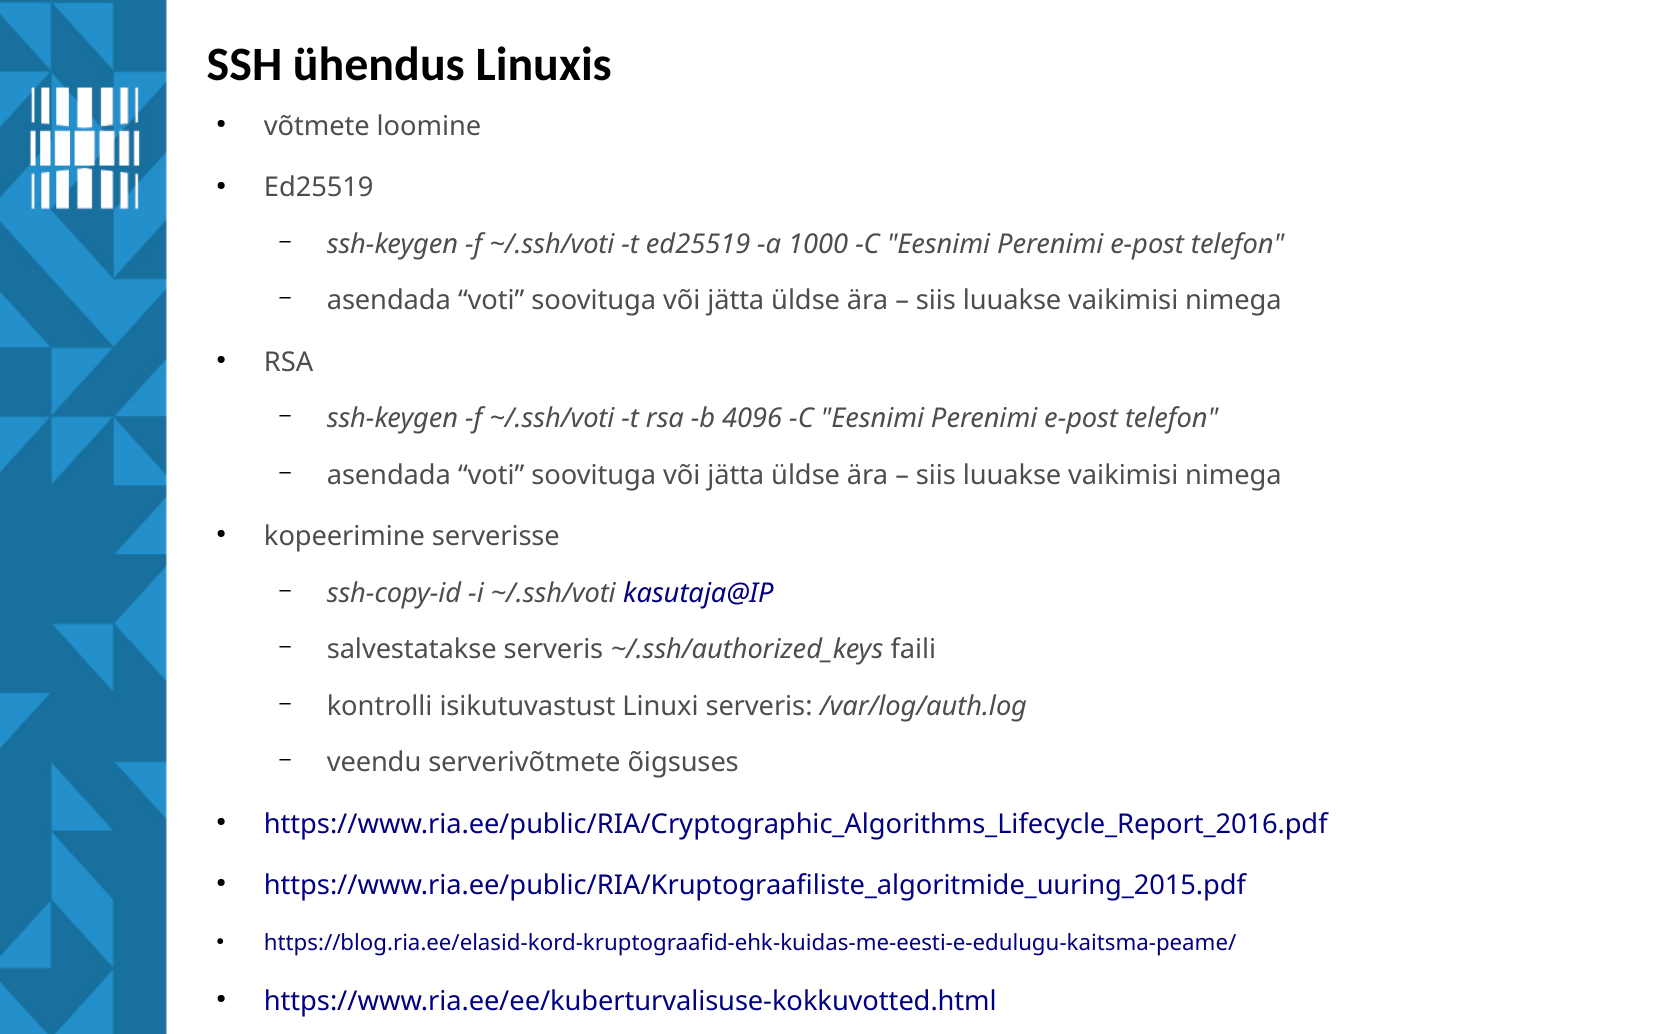

# SSH ühendus Linuxis
võtmete loomine
Ed25519
ssh-keygen -f ~/.ssh/voti -t ed25519 -a 1000 -C "Eesnimi Perenimi e-post telefon"
asendada “voti” soovituga või jätta üldse ära – siis luuakse vaikimisi nimega
RSA
ssh-keygen -f ~/.ssh/voti -t rsa -b 4096 -C "Eesnimi Perenimi e-post telefon"
asendada “voti” soovituga või jätta üldse ära – siis luuakse vaikimisi nimega
kopeerimine serverisse
ssh-copy-id -i ~/.ssh/voti kasutaja@IP
salvestatakse serveris ~/.ssh/authorized_keys faili
kontrolli isikutuvastust Linuxi serveris: /var/log/auth.log
veendu serverivõtmete õigsuses
https://www.ria.ee/public/RIA/Cryptographic_Algorithms_Lifecycle_Report_2016.pdf
https://www.ria.ee/public/RIA/Kruptograafiliste_algoritmide_uuring_2015.pdf
https://blog.ria.ee/elasid-kord-kruptograafid-ehk-kuidas-me-eesti-e-edulugu-kaitsma-peame/
https://www.ria.ee/ee/kuberturvalisuse-kokkuvotted.html